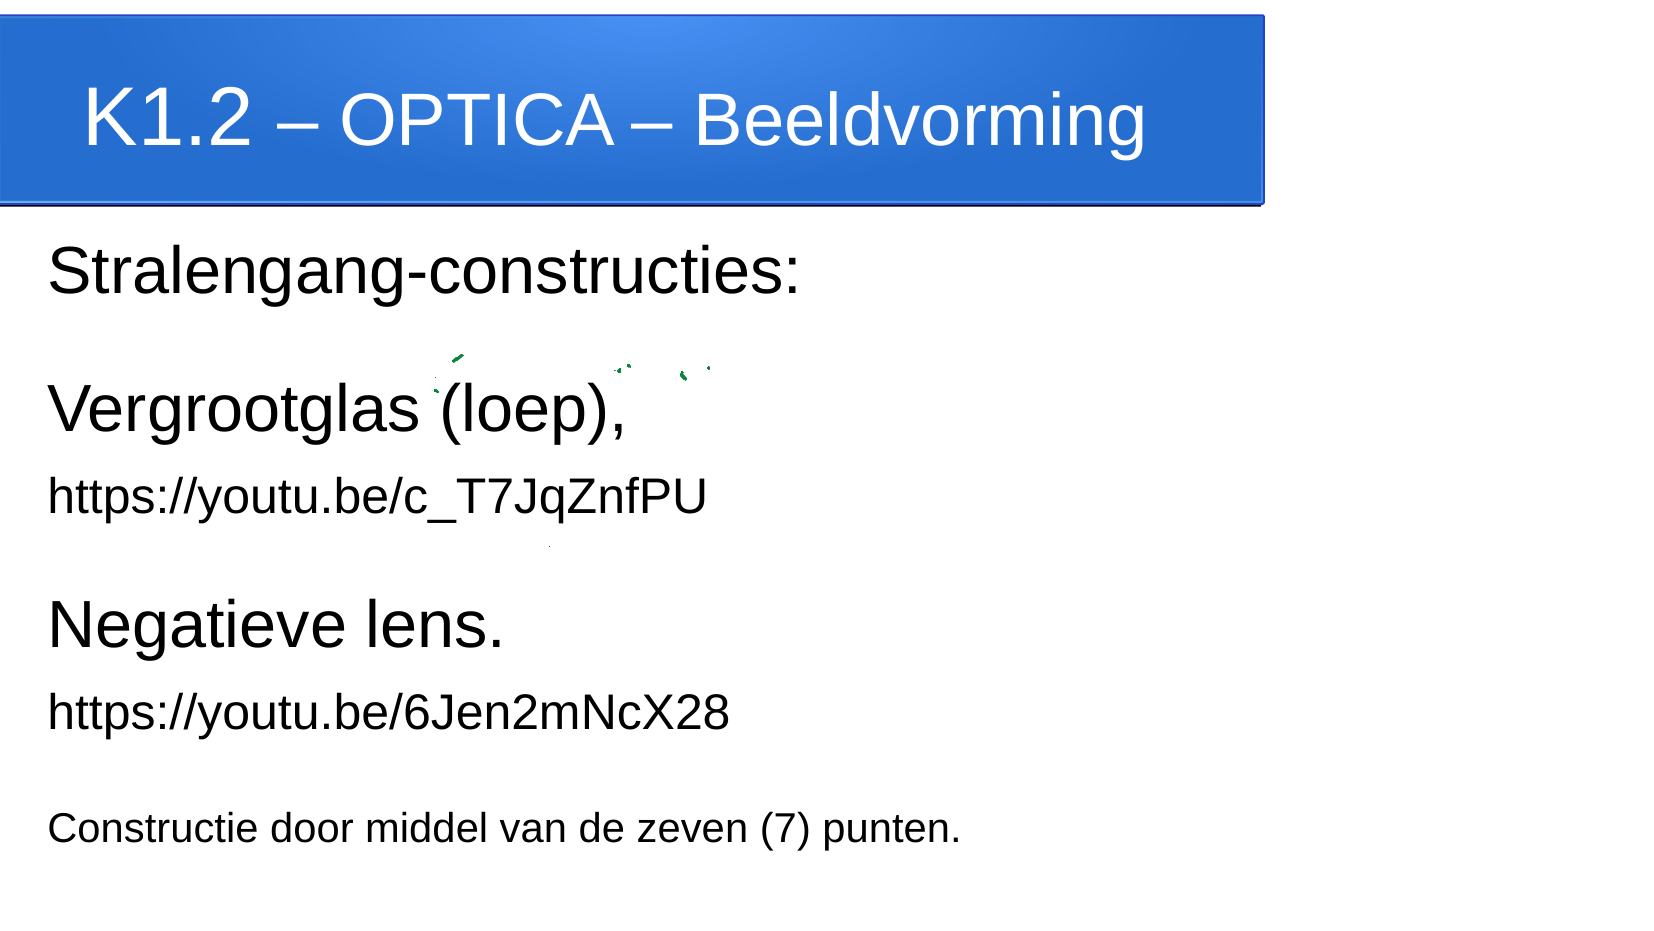

# K1.2 – OPTICA – Beeldvorming
Stralengang-constructies:
Vergrootglas (loep),
https://youtu.be/c_T7JqZnfPU
Negatieve lens.
https://youtu.be/6Jen2mNcX28
Constructie door middel van de zeven (7) punten.